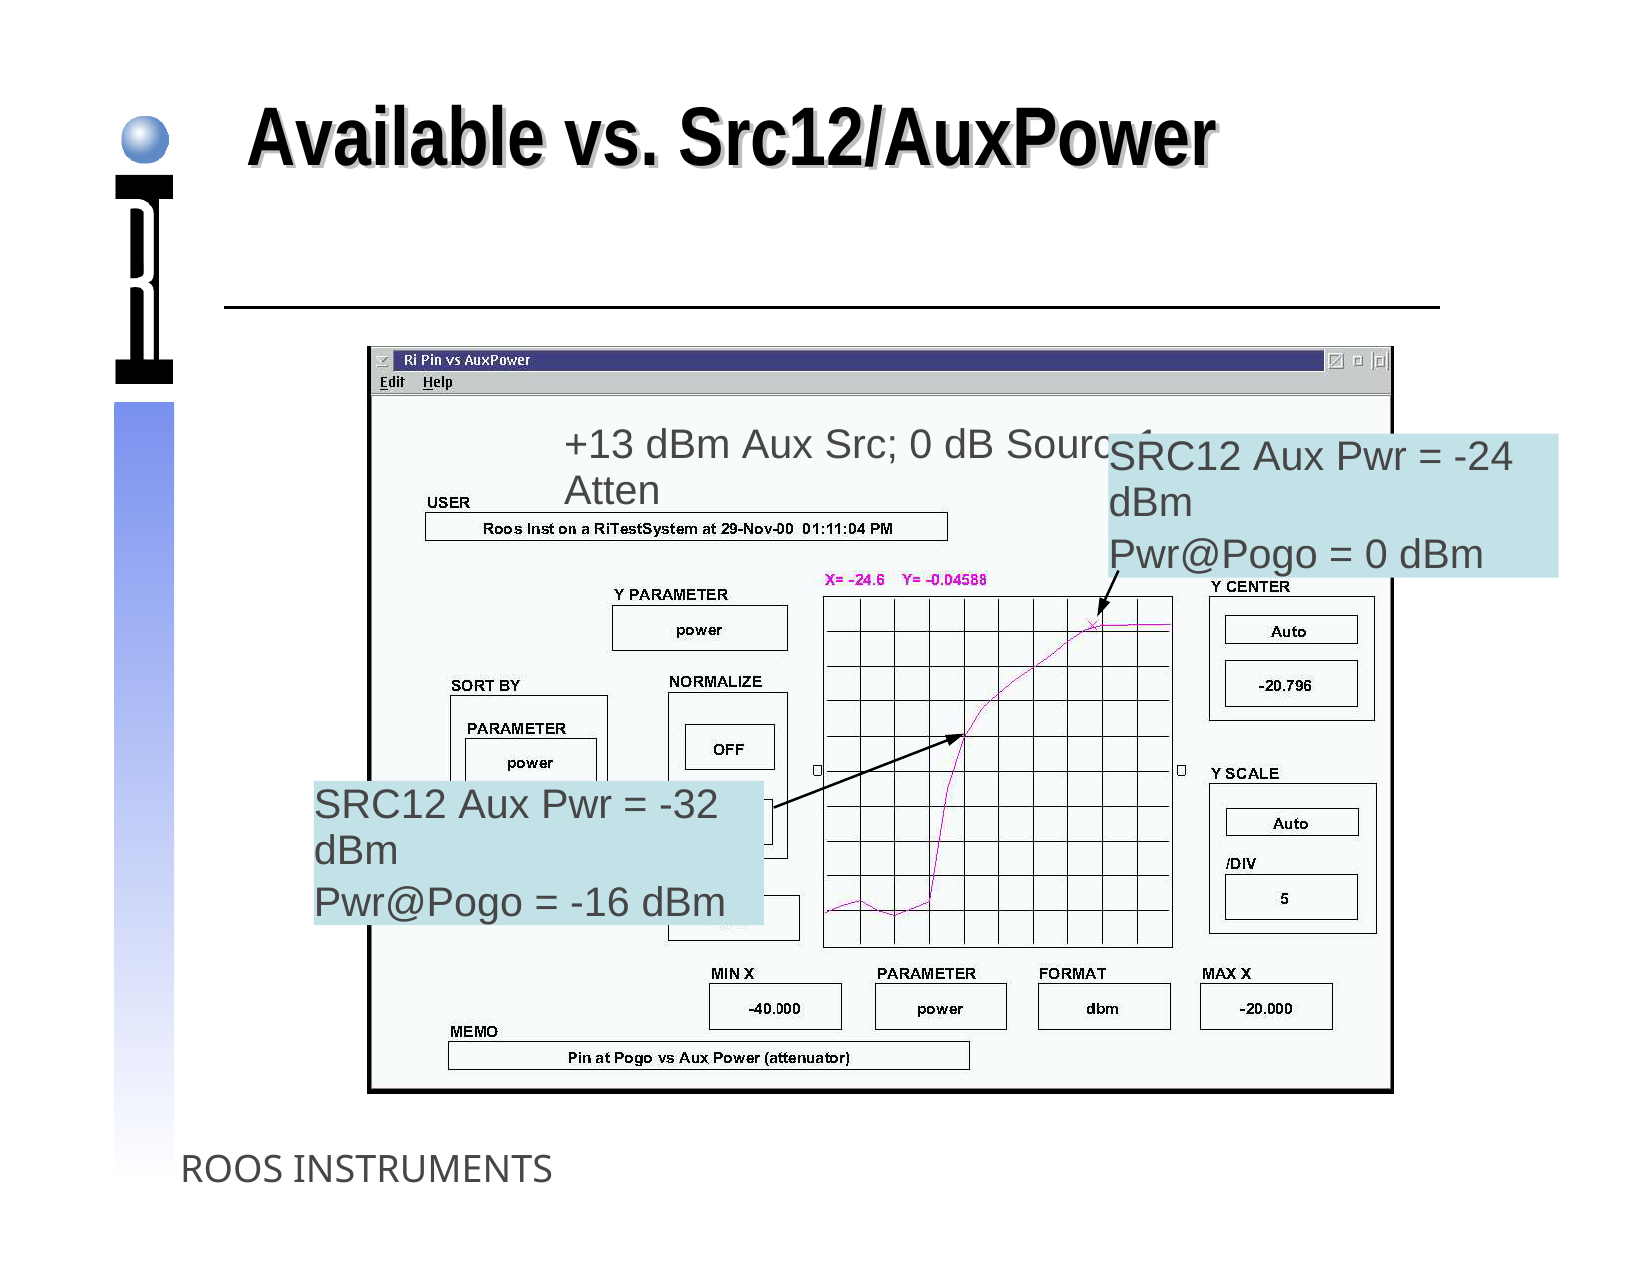

Available vs. Src12/AuxPower
+13 dBm Aux Src; 0 dB Source1 Atten
SRC12 Aux Pwr = -24 dBm
Pwr@Pogo = 0 dBm
SRC12 Aux Pwr = -32 dBm
Pwr@Pogo = -16 dBm